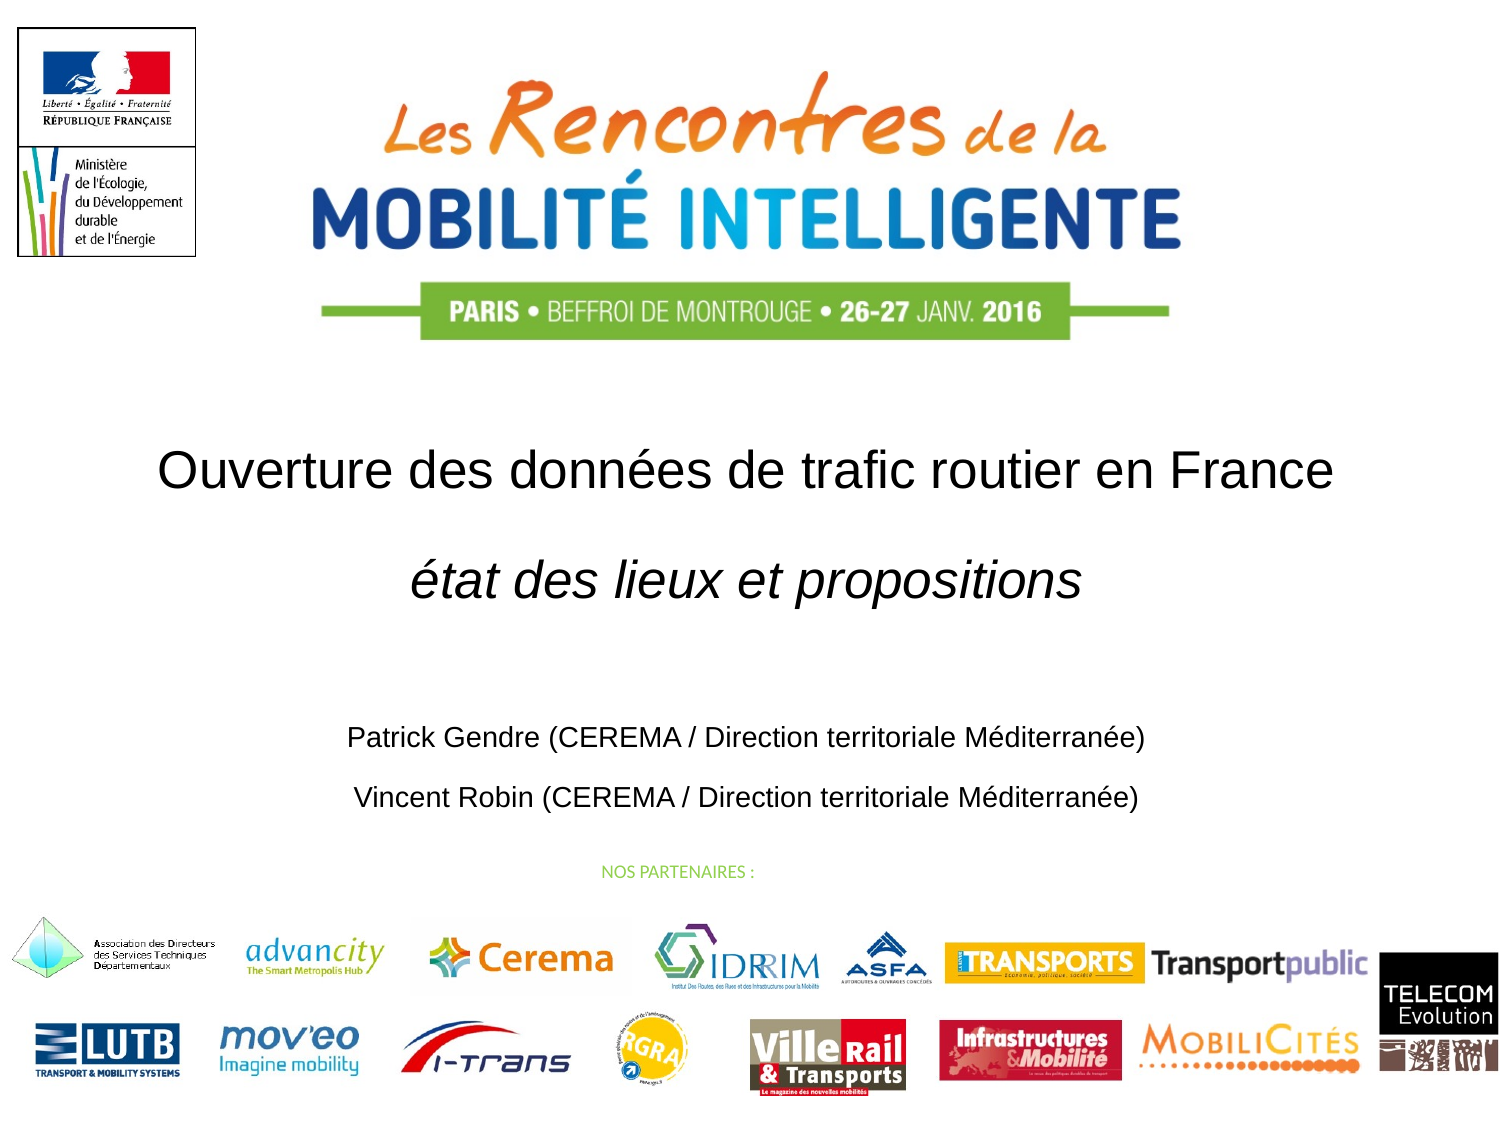

# Ouverture des données de trafic routier en France état des lieux et propositions Patrick Gendre (CEREMA / Direction territoriale Méditerranée) Vincent Robin (CEREMA / Direction territoriale Méditerranée)